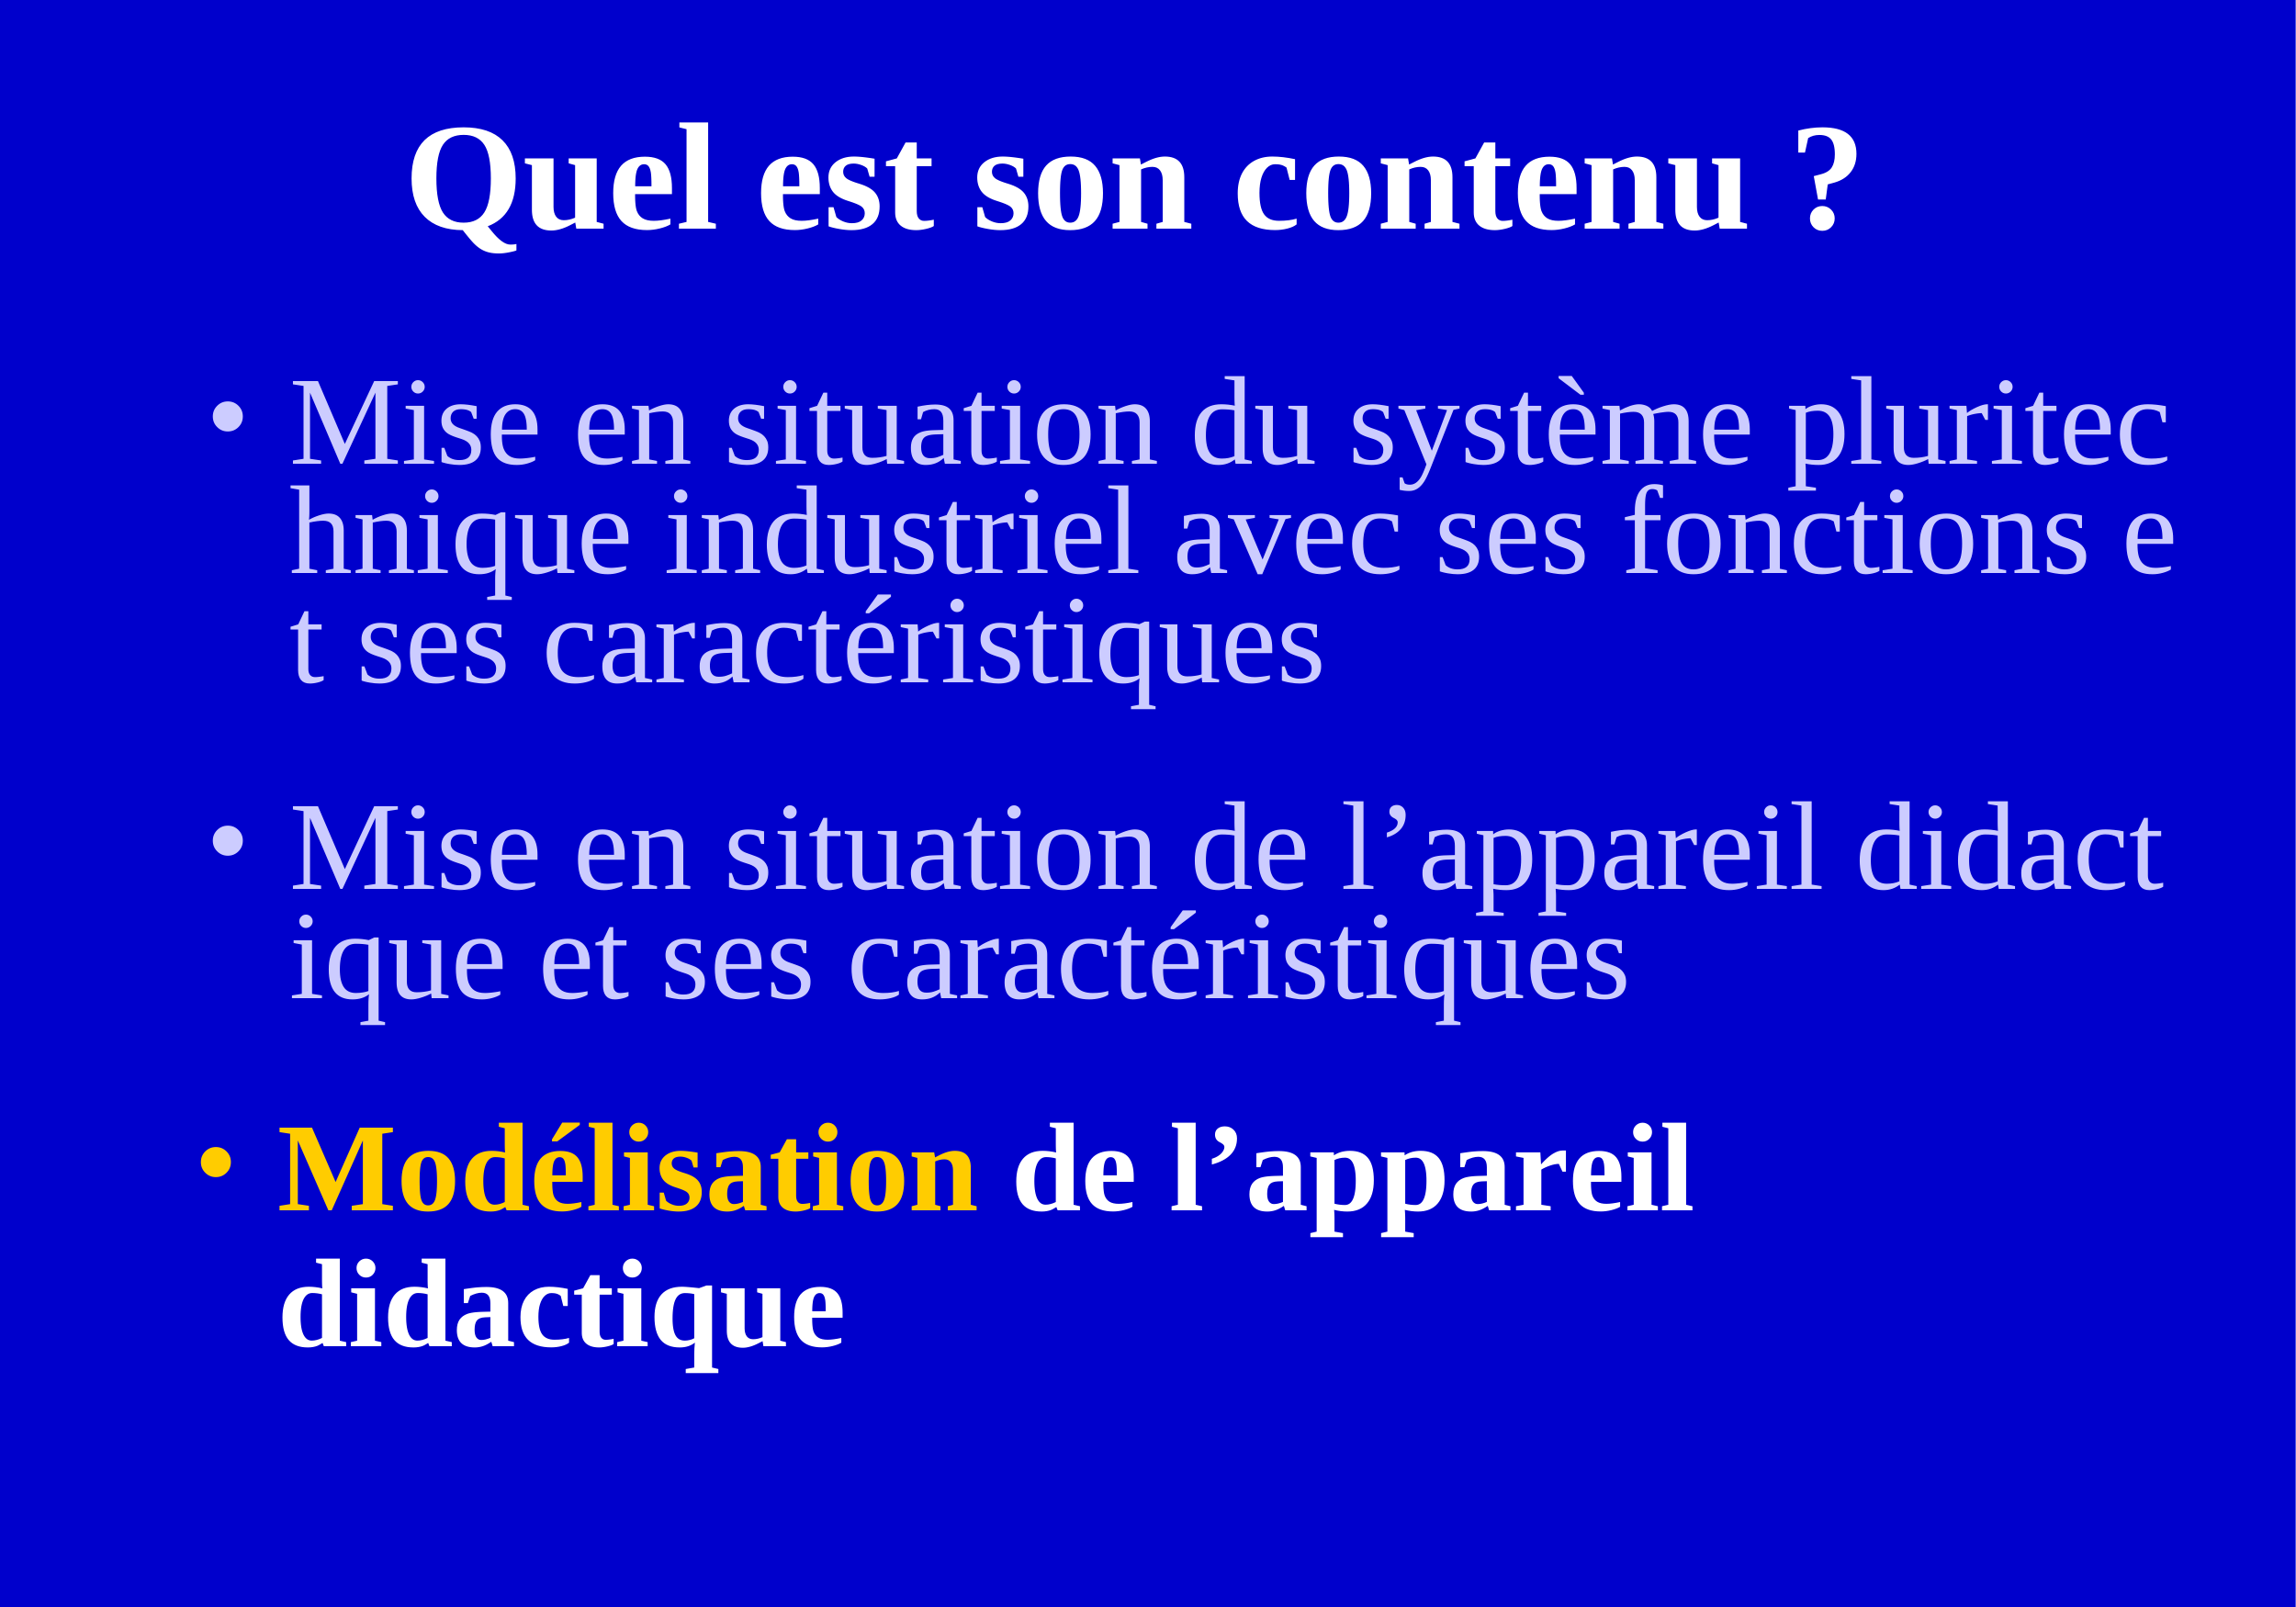

# Quel est son contenu ?
Mise en situation du système pluritechnique industriel avec ses fonctions et ses caractéristiques
Mise en situation de l’appareil didactique et ses caractéristiques
Modélisation de l’appareil didactique